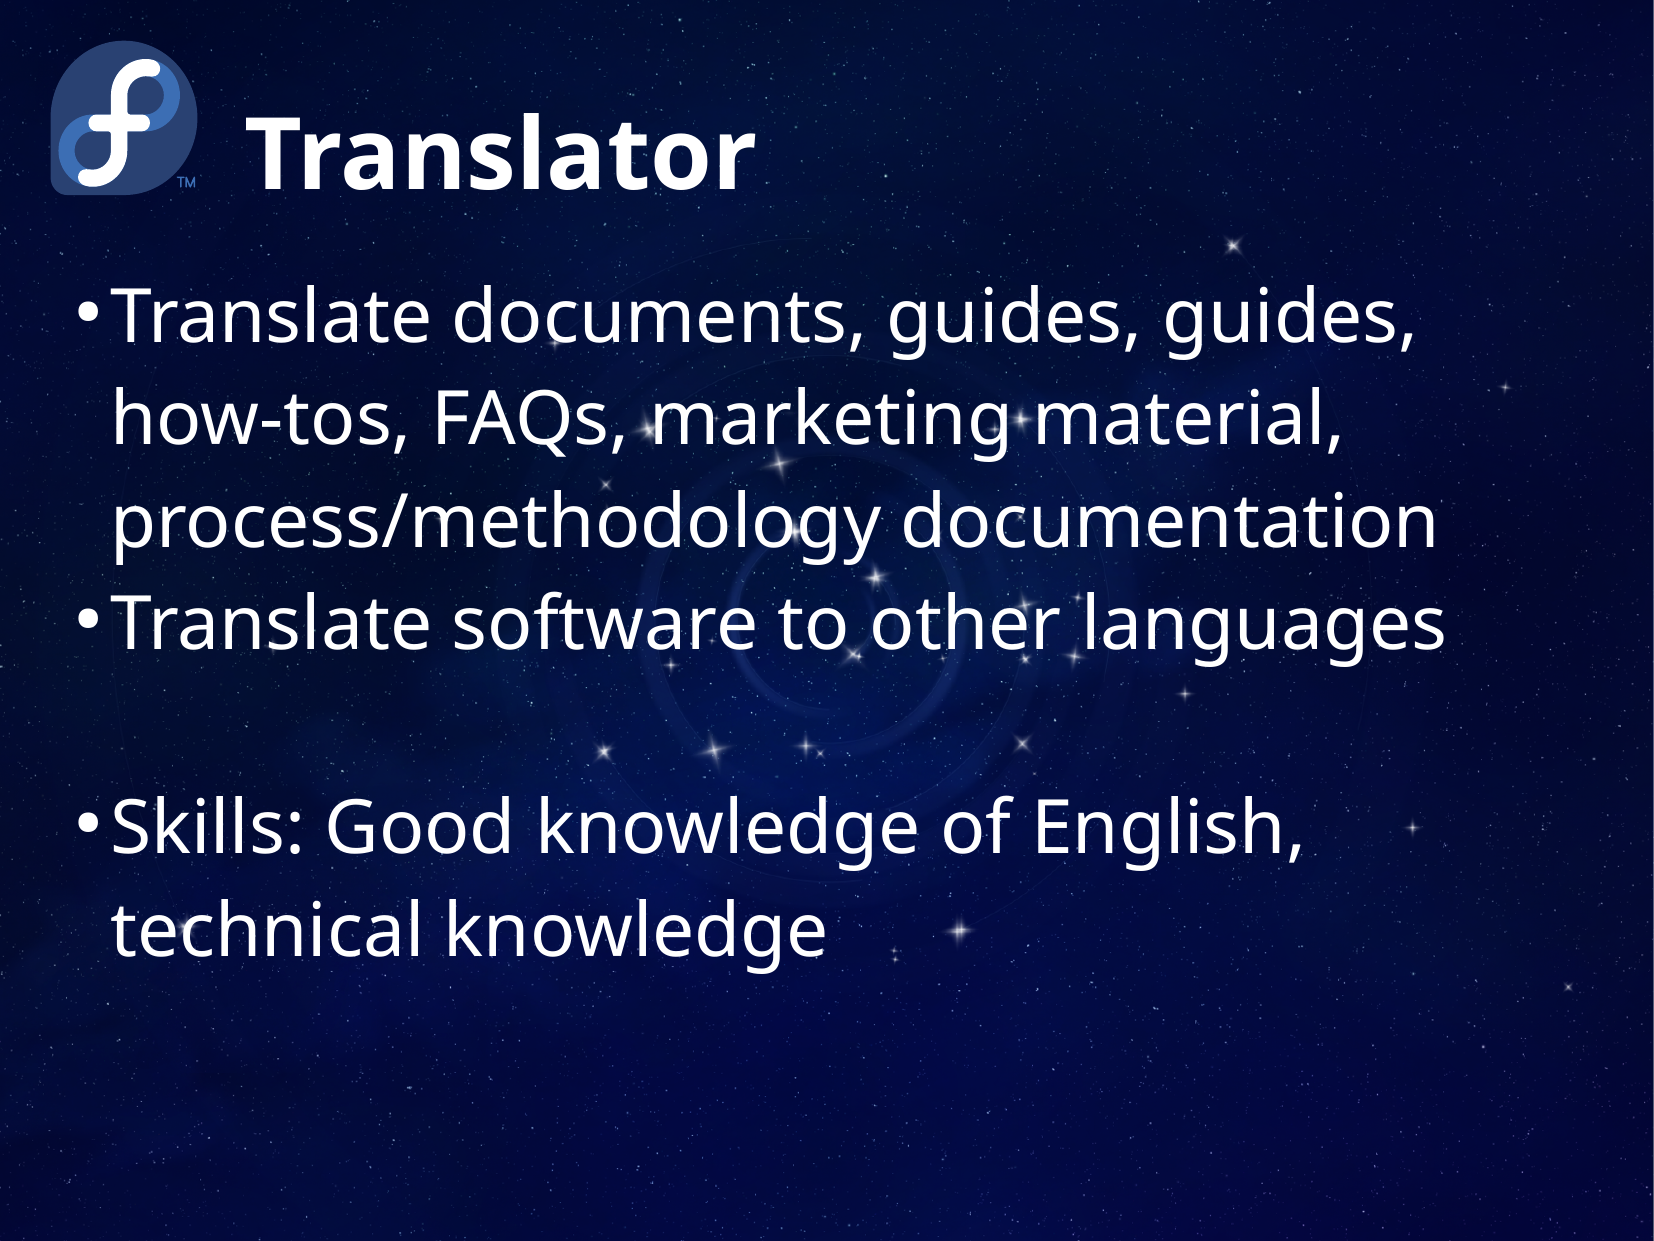

Translator
Translate documents, guides, guides, how-tos, FAQs, marketing material, process/methodology documentation
Translate software to other languages
Skills: Good knowledge of English, technical knowledge